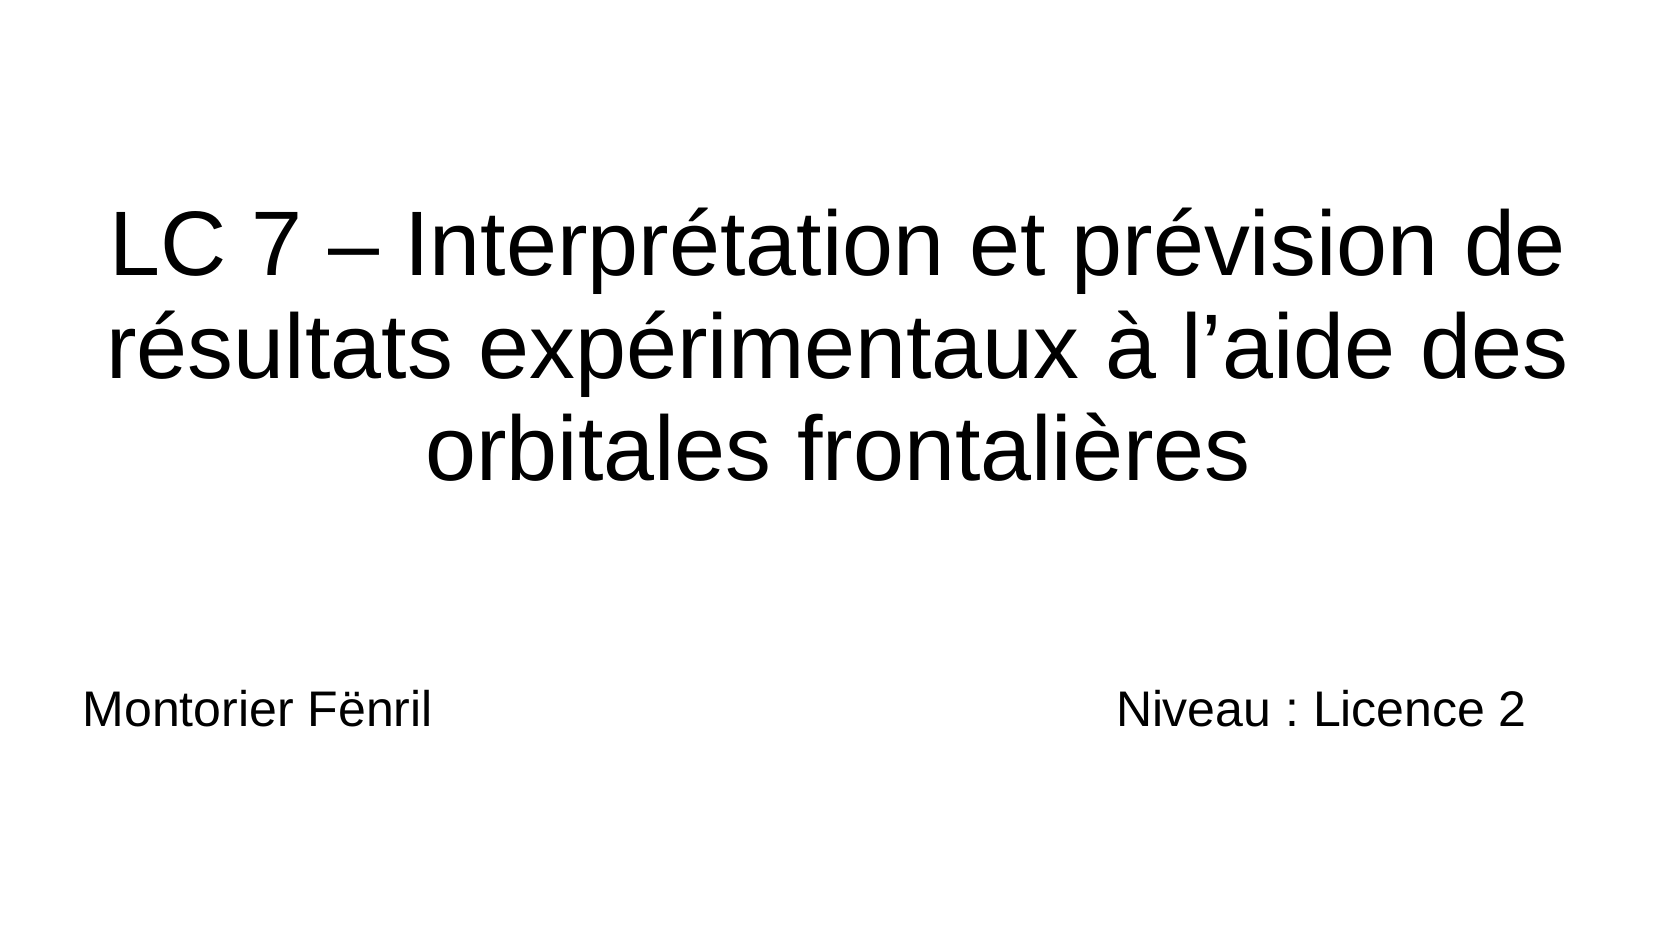

# LC 7 – Interprétation et prévision de résultats expérimentaux à l’aide des orbitales frontalières
Montorier Fënril										Niveau : Licence 2